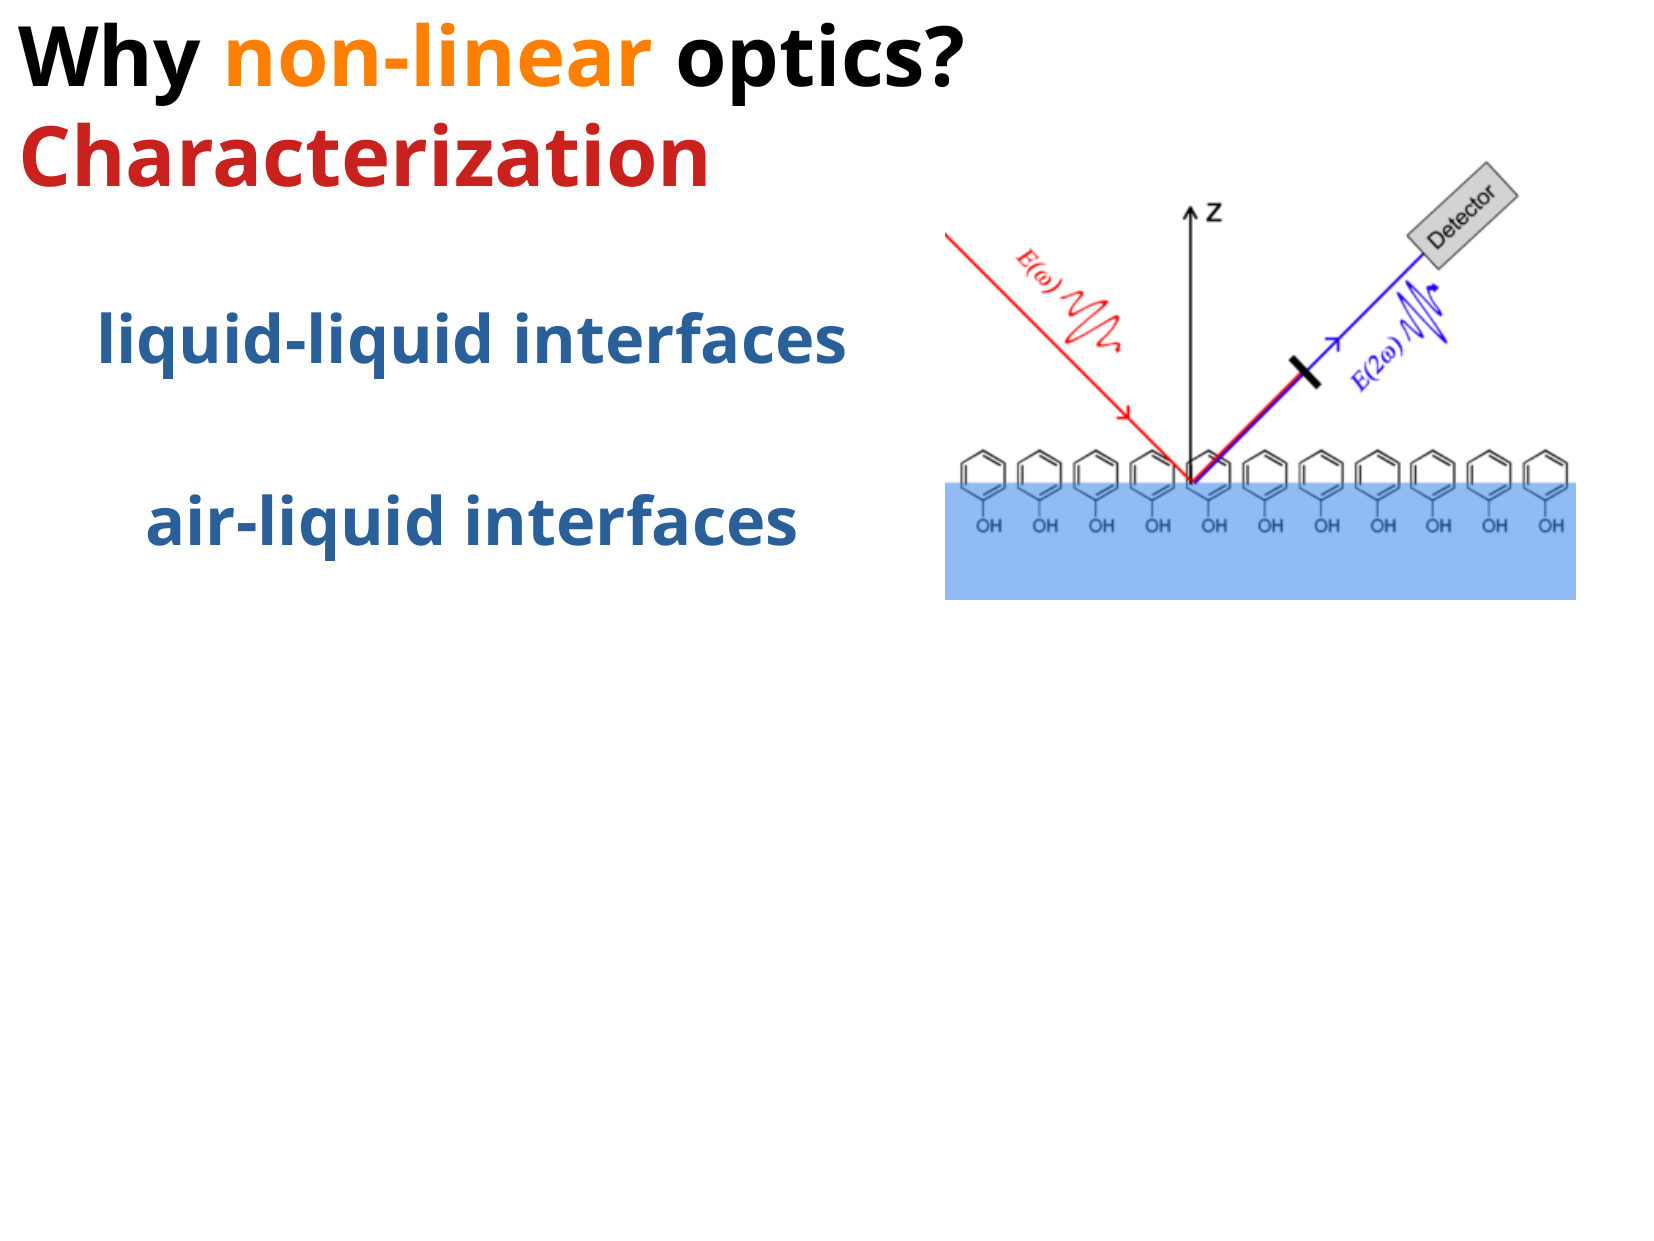

# Why non-linear optics? Characterization
liquid-liquid interfaces
air-liquid interfaces